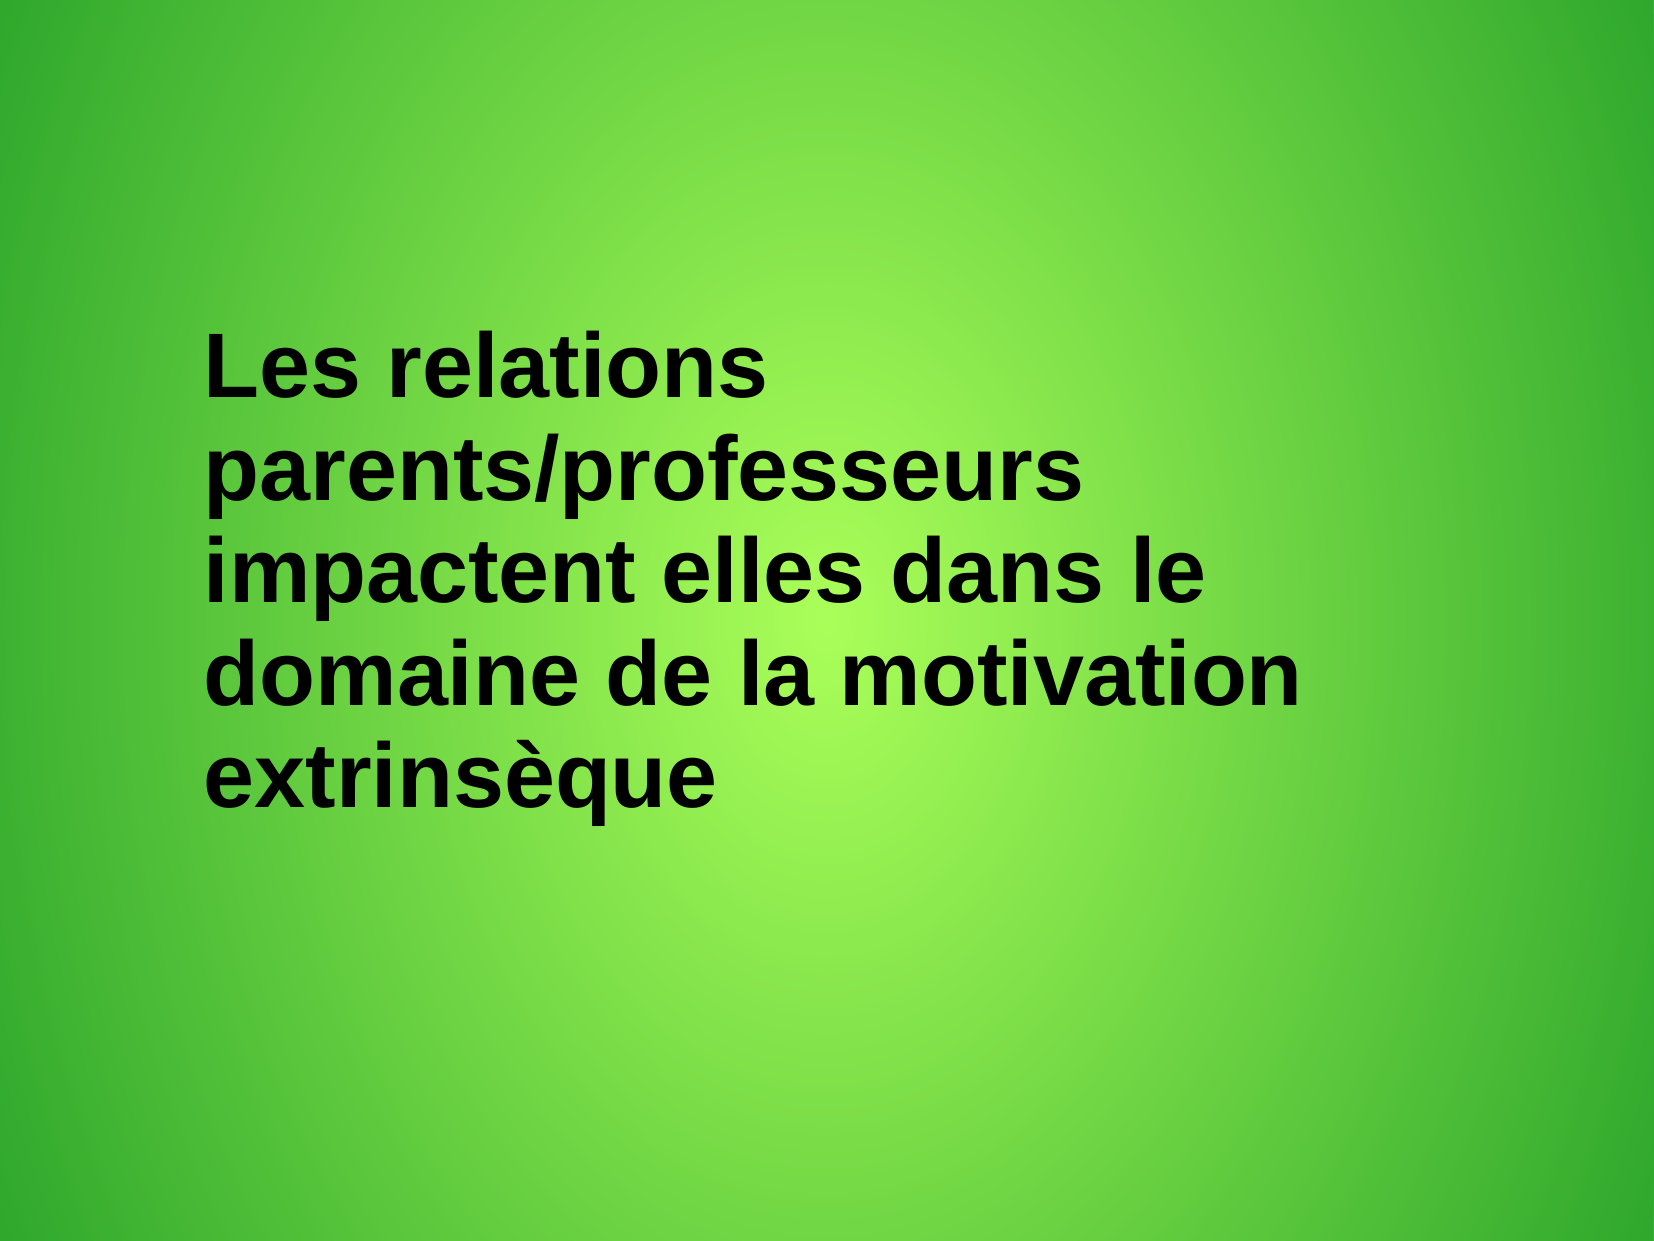

Les relations parents/professeurs impactent elles dans le domaine de la motivation extrinsèque